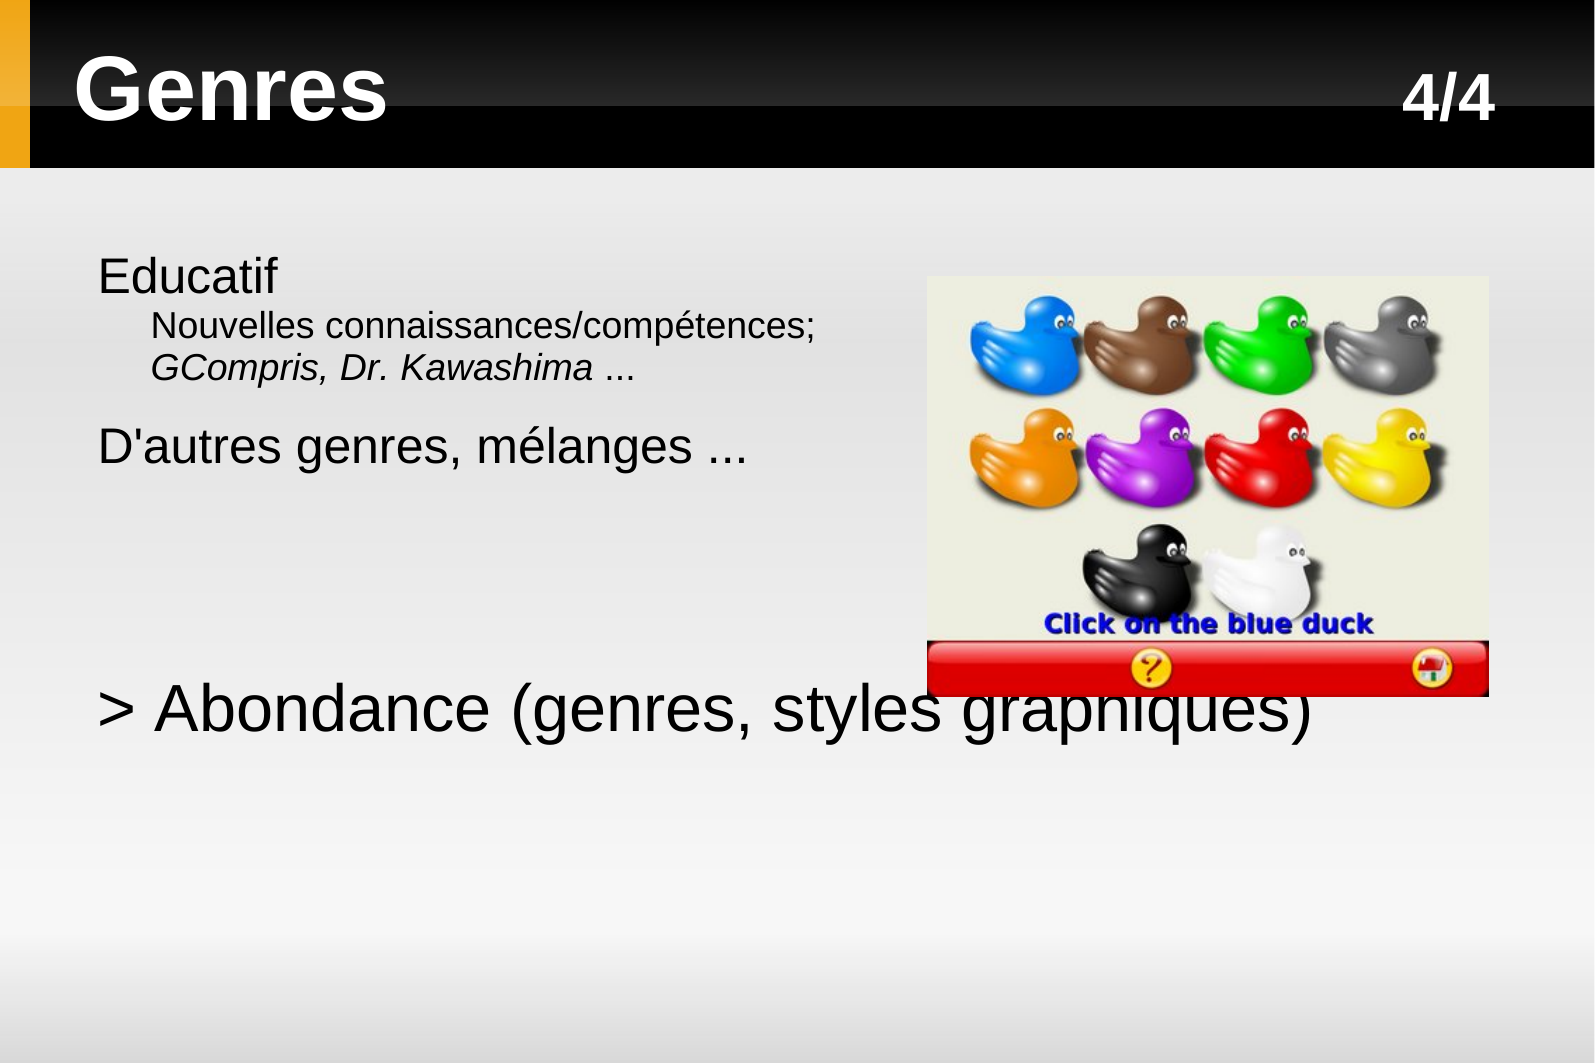

# Genres														4/4
Educatif
Nouvelles connaissances/compétences;
GCompris, Dr. Kawashima ...
D'autres genres, mélanges ...
> Abondance (genres, styles graphiques)